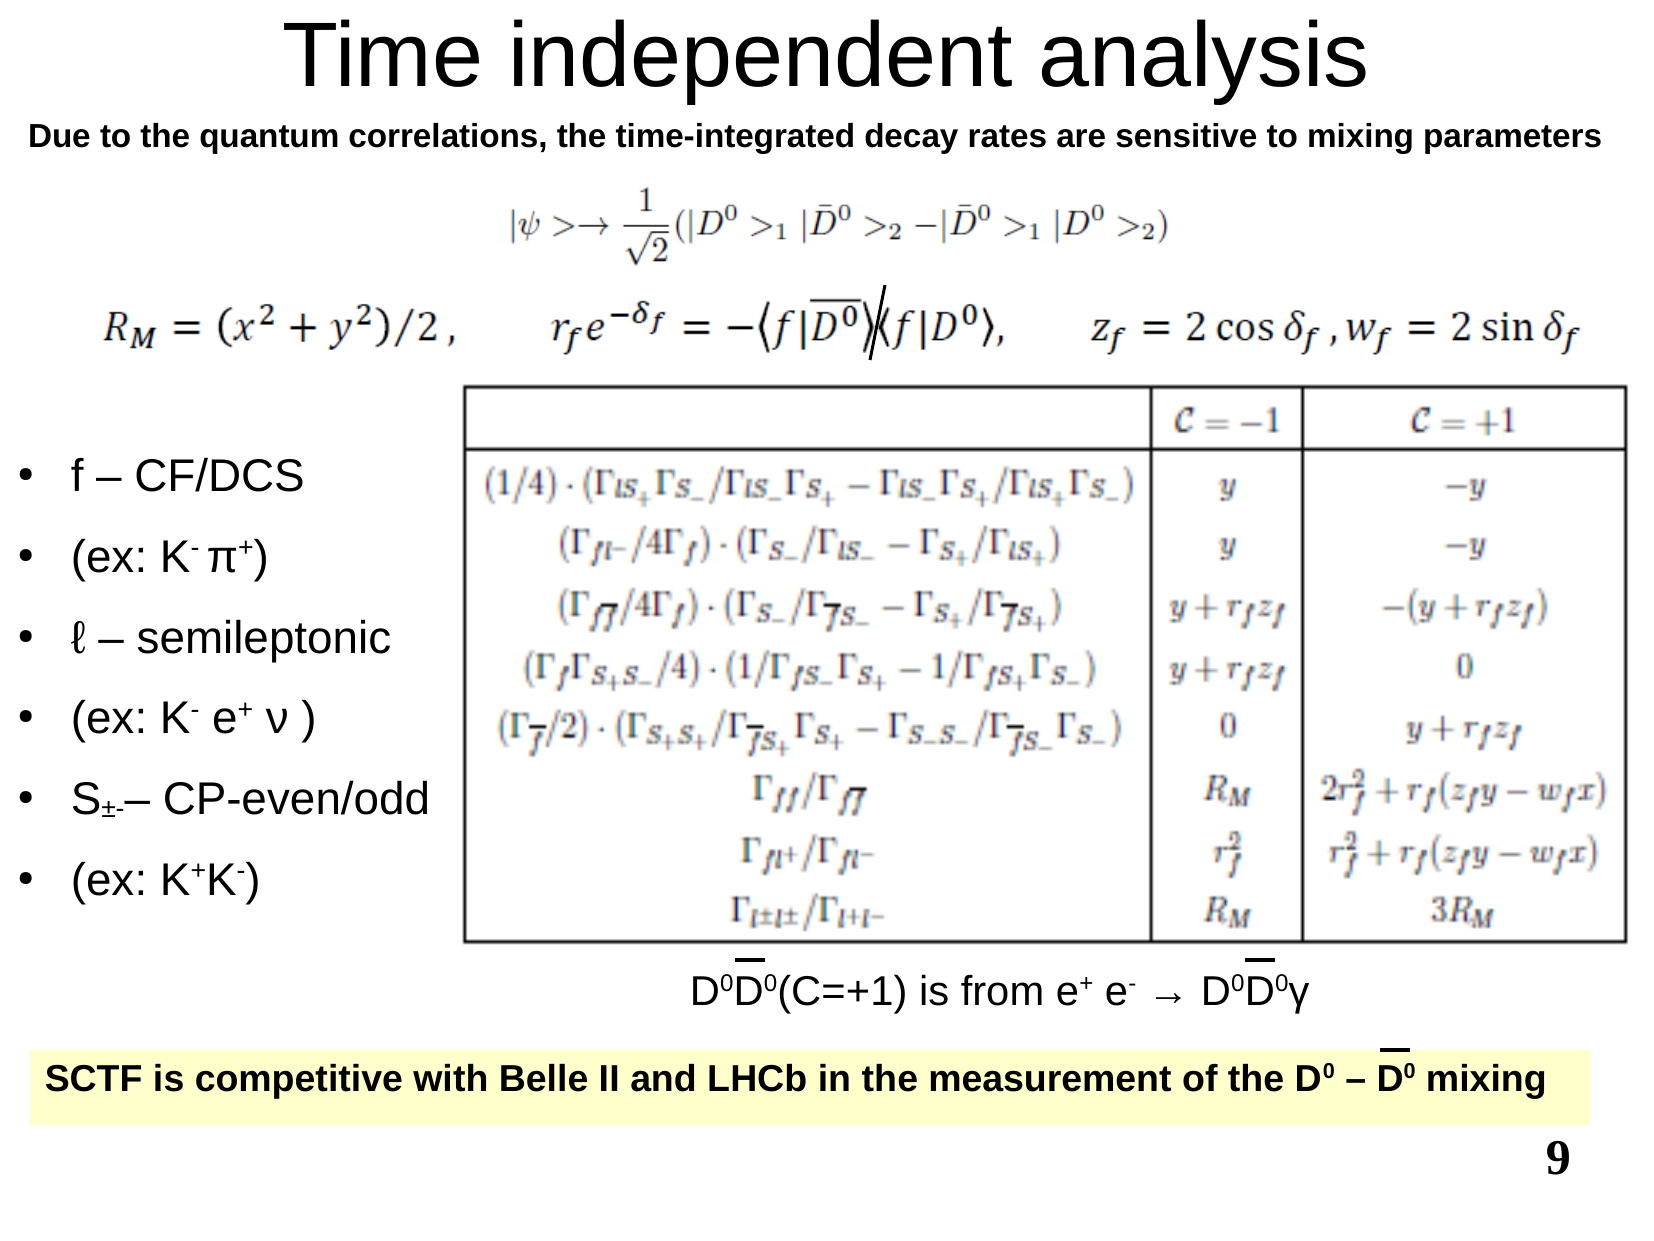

# Time independent analysis
Due to the quantum correlations, the time-integrated decay rates are sensitive to mixing parameters
f – CF/DCS
(ex: K- π+)
ℓ – semileptonic
(ex: K- e+ ν )
S±-– CP-even/odd
(ex: K+K-)
D0D0(C=+1) is from e+ e- → D0D0γ
SCTF is competitive with Belle II and LHCb in the measurement of the D0 – D0 mixing
9